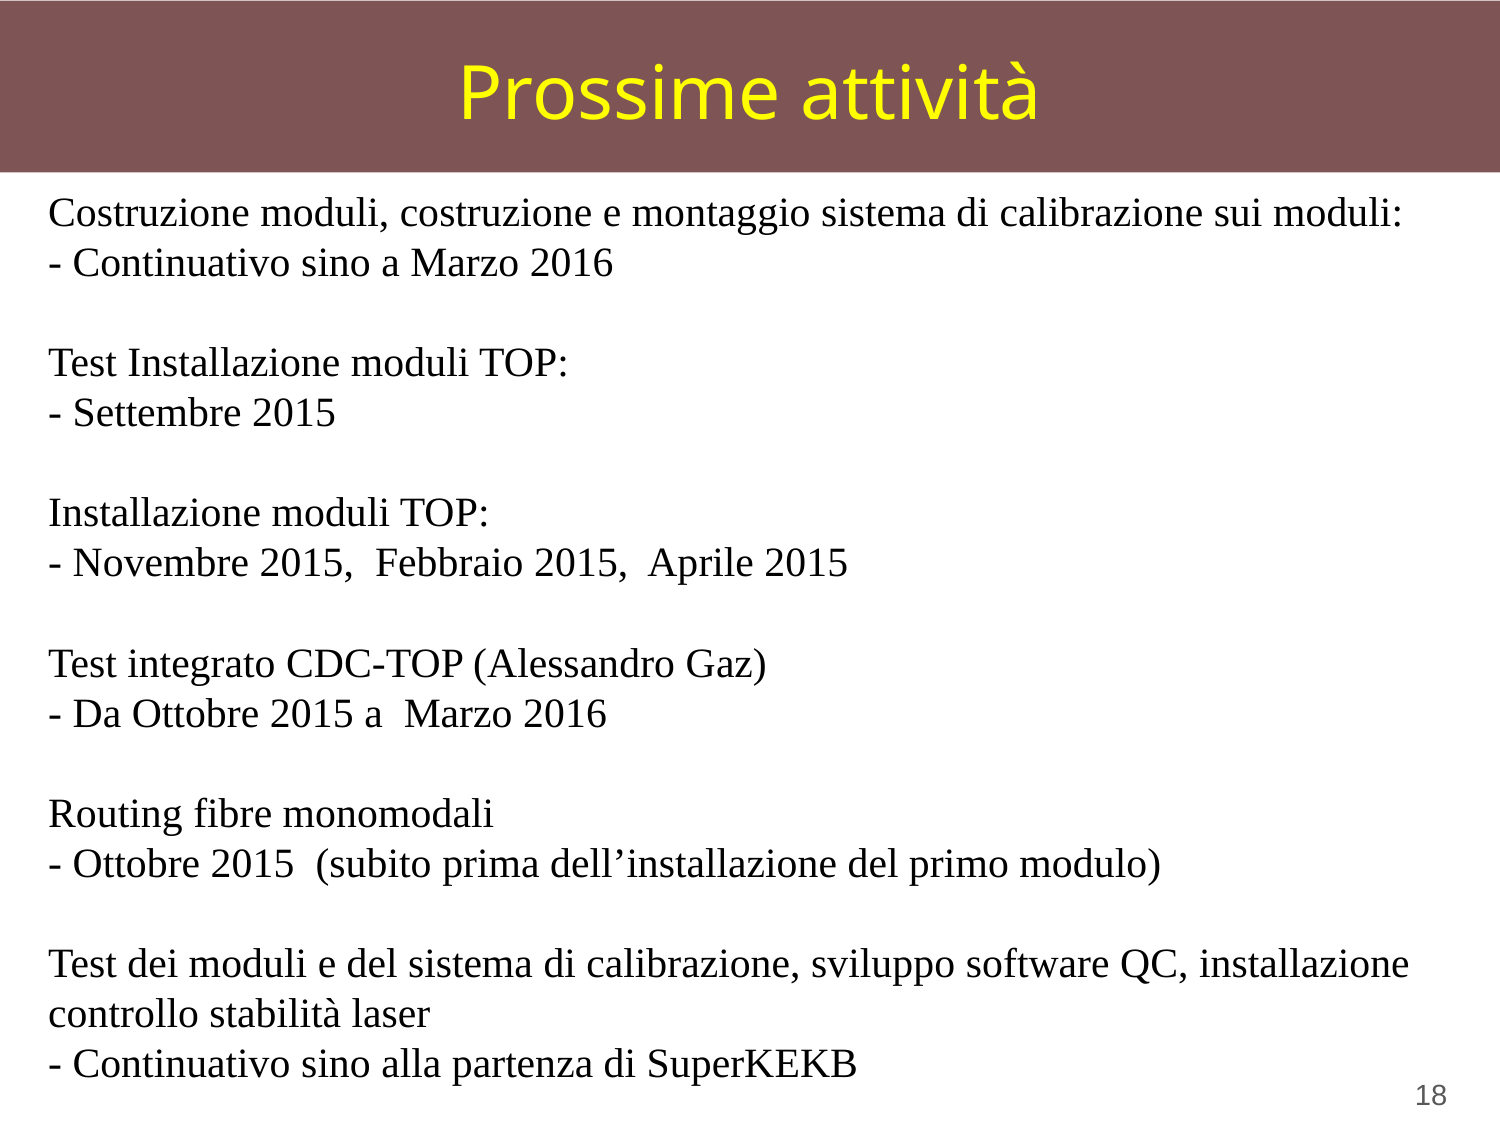

# Prossime attività
Costruzione moduli, costruzione e montaggio sistema di calibrazione sui moduli:
- Continuativo sino a Marzo 2016
Test Installazione moduli TOP:
- Settembre 2015
Installazione moduli TOP:
- Novembre 2015, Febbraio 2015, Aprile 2015
Test integrato CDC-TOP (Alessandro Gaz)
- Da Ottobre 2015 a Marzo 2016
Routing fibre monomodali
- Ottobre 2015 (subito prima dell’installazione del primo modulo)
Test dei moduli e del sistema di calibrazione, sviluppo software QC, installazione controllo stabilità laser
- Continuativo sino alla partenza di SuperKEKB